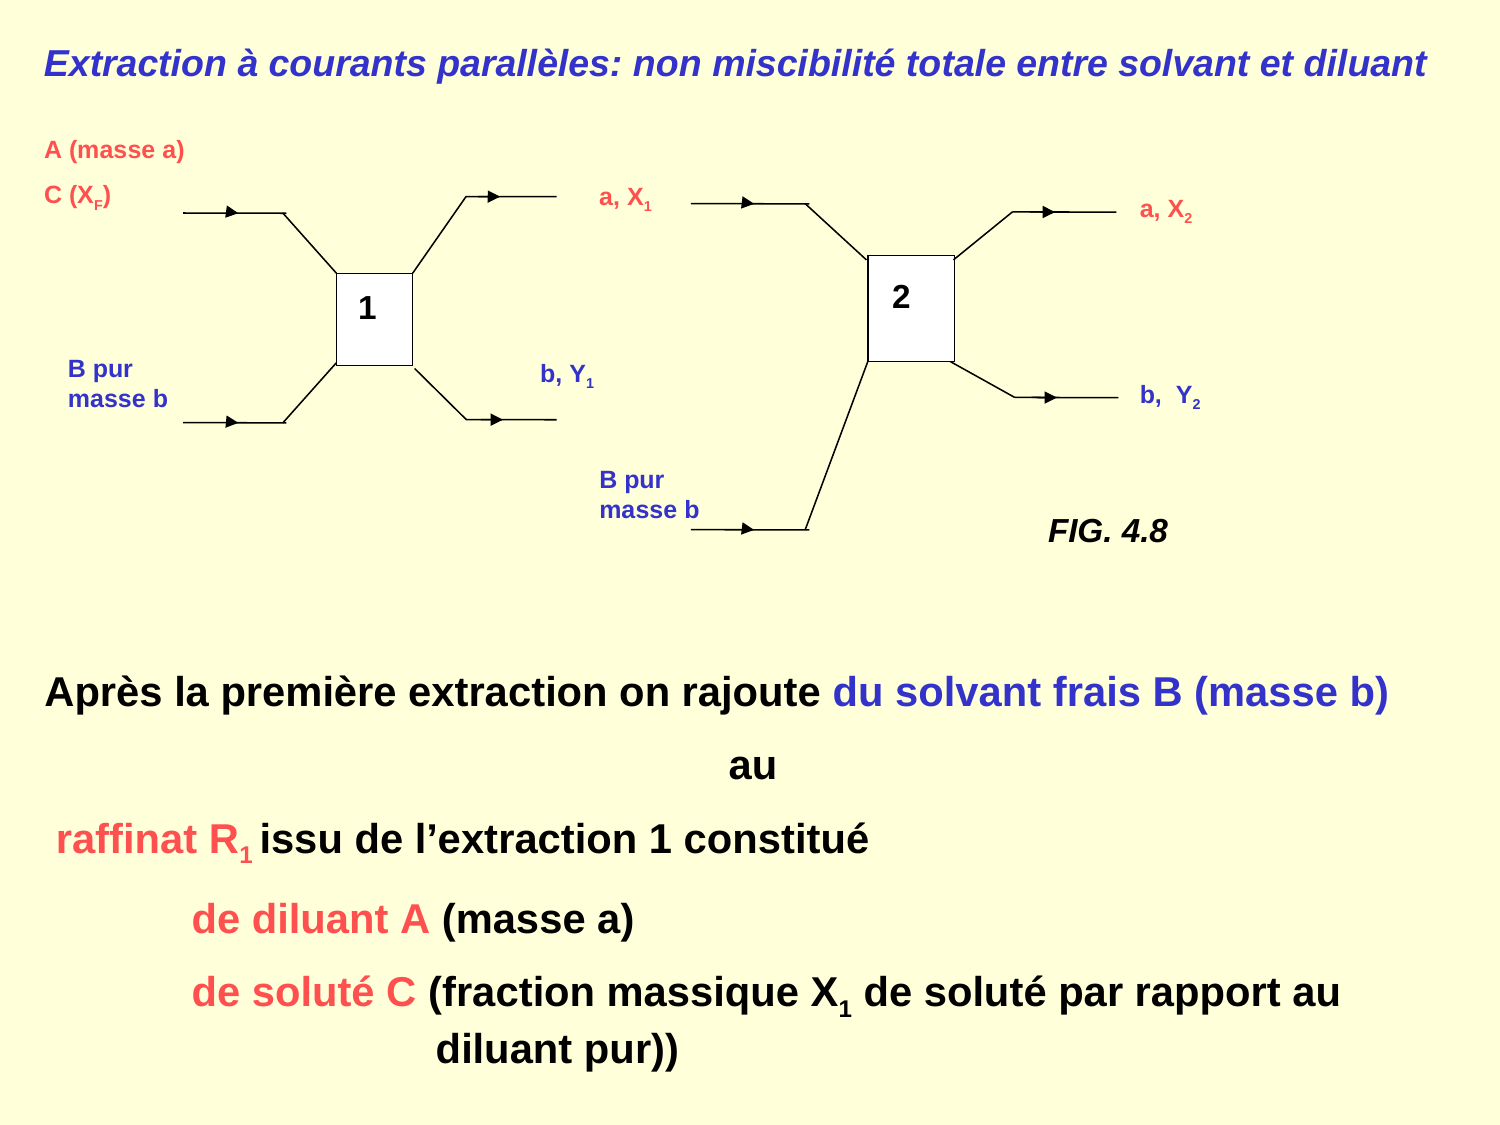

Extraction à courants parallèles: non miscibilité totale entre solvant et diluant
A (masse a)
C (XF)
a, X1
 1
B pur
masse b
b, Y1
a, X2
 2
b, Y2
B pur
masse b
FIG. 4.8
Après la première extraction on rajoute du solvant frais B (masse b)
au
 raffinat R1 issu de l’extraction 1 constitué
		de diluant A (masse a)
		de soluté C (fraction massique X1 de soluté par rapport au 		 					 diluant pur))